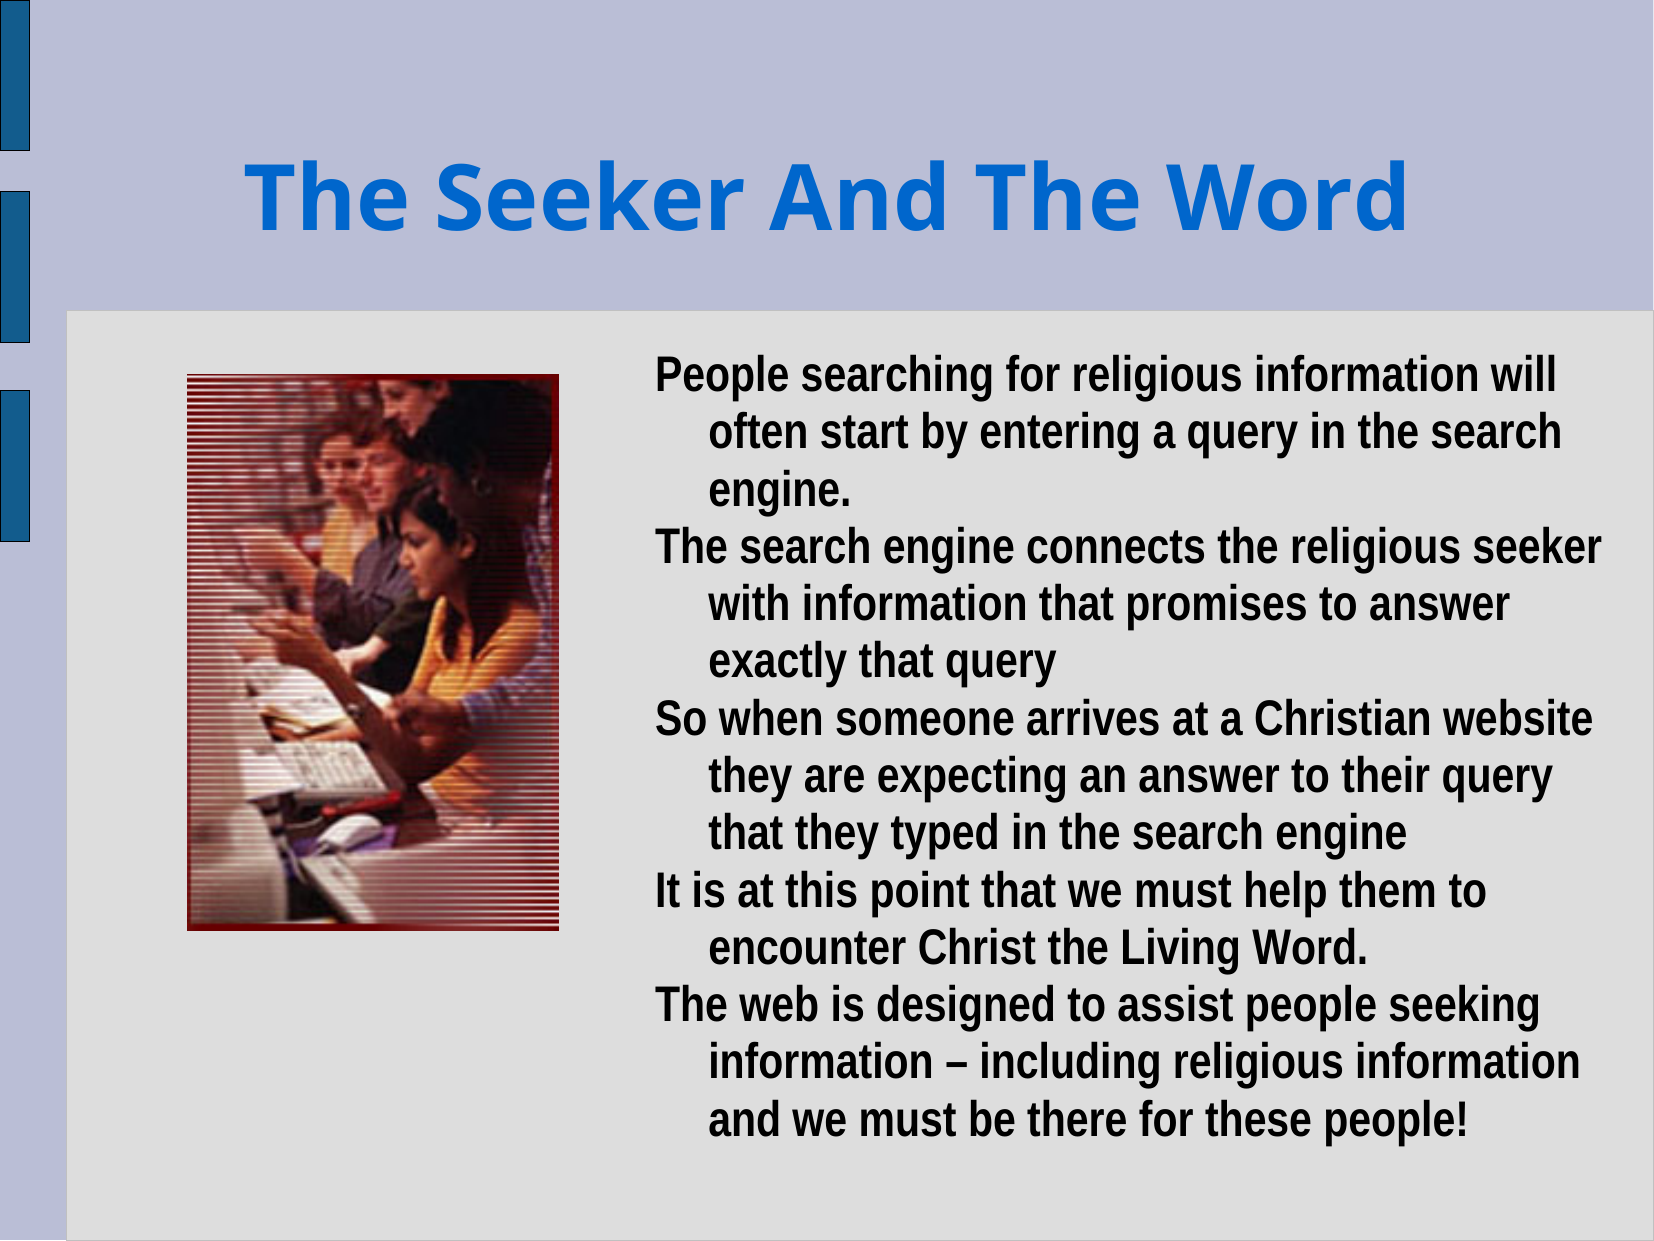

# The Seeker And The Word
People searching for religious information will often start by entering a query in the search engine.
The search engine connects the religious seeker with information that promises to answer exactly that query
So when someone arrives at a Christian website they are expecting an answer to their query that they typed in the search engine
It is at this point that we must help them to encounter Christ the Living Word.
The web is designed to assist people seeking information – including religious information and we must be there for these people!